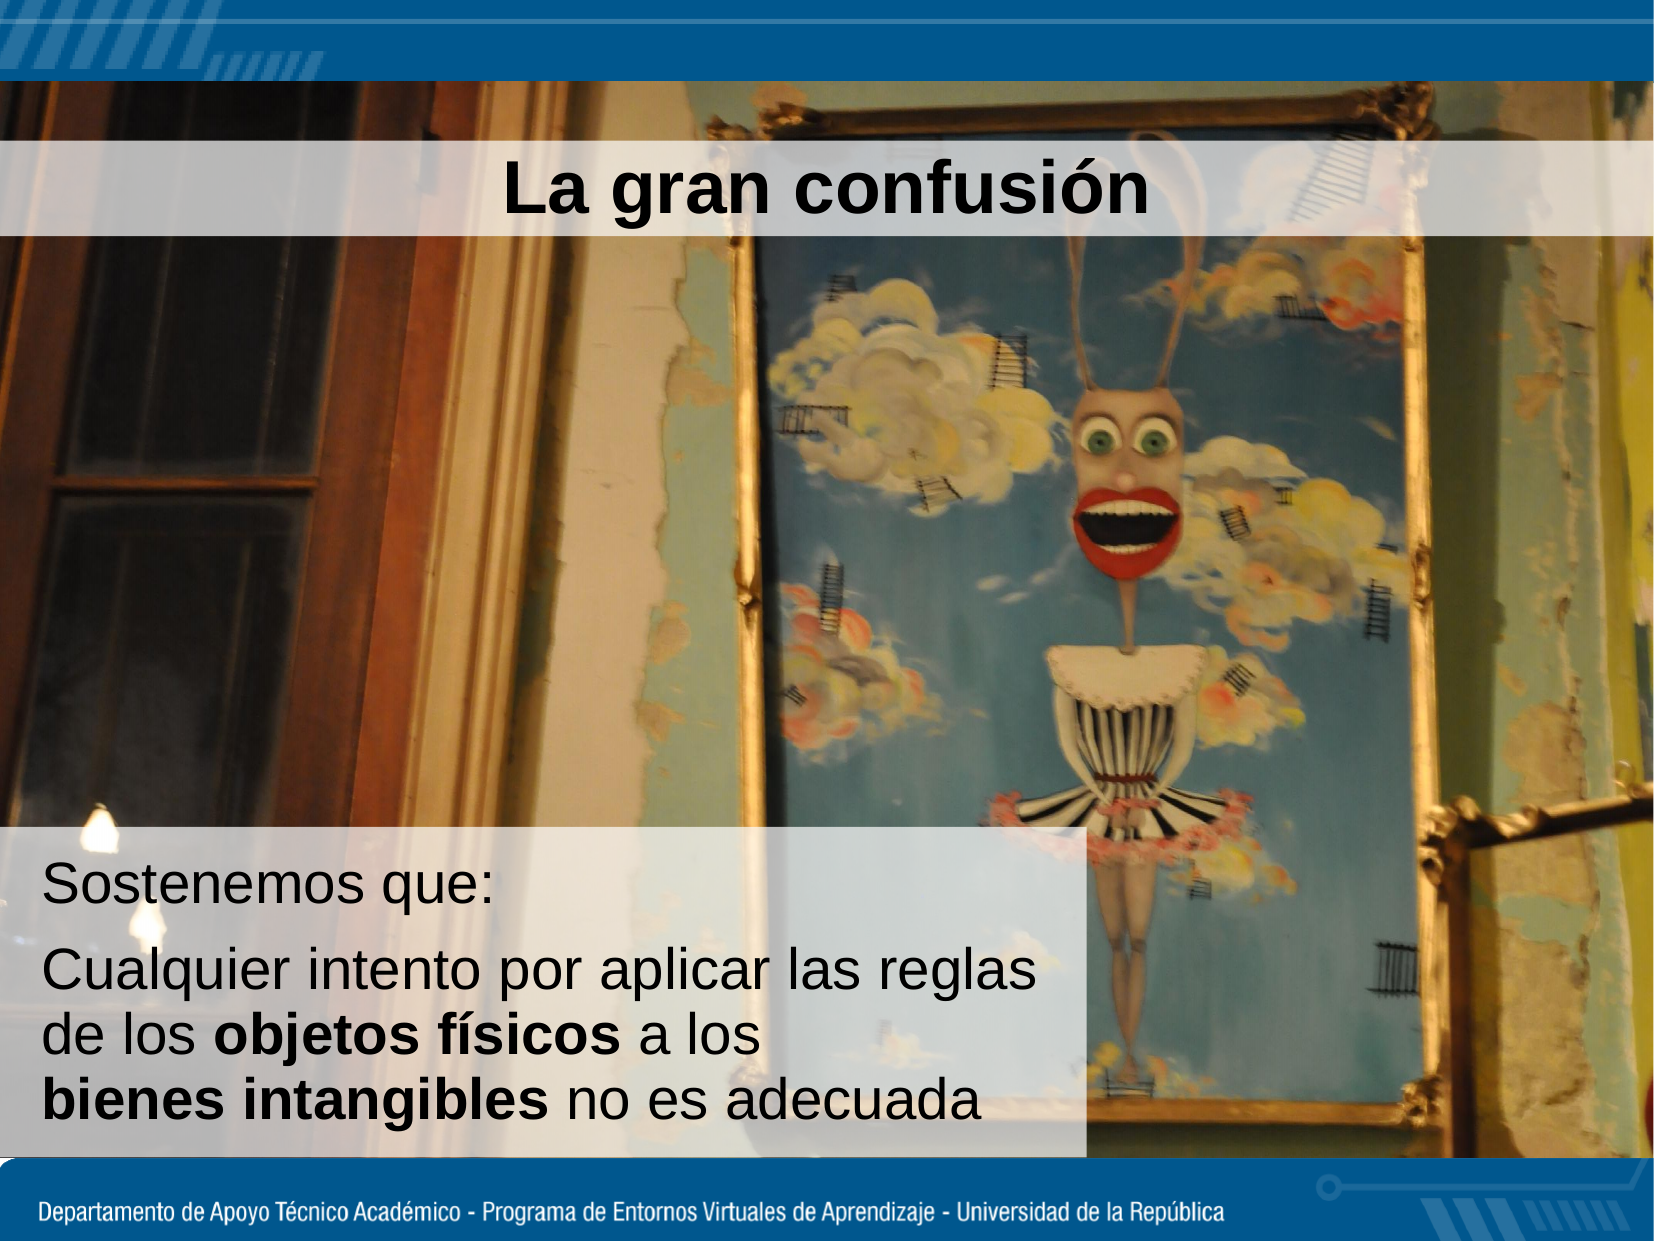

# La gran confusión
Sostenemos que:
Cualquier intento por aplicar las reglas
de los objetos físicos a los
bienes intangibles no es adecuada